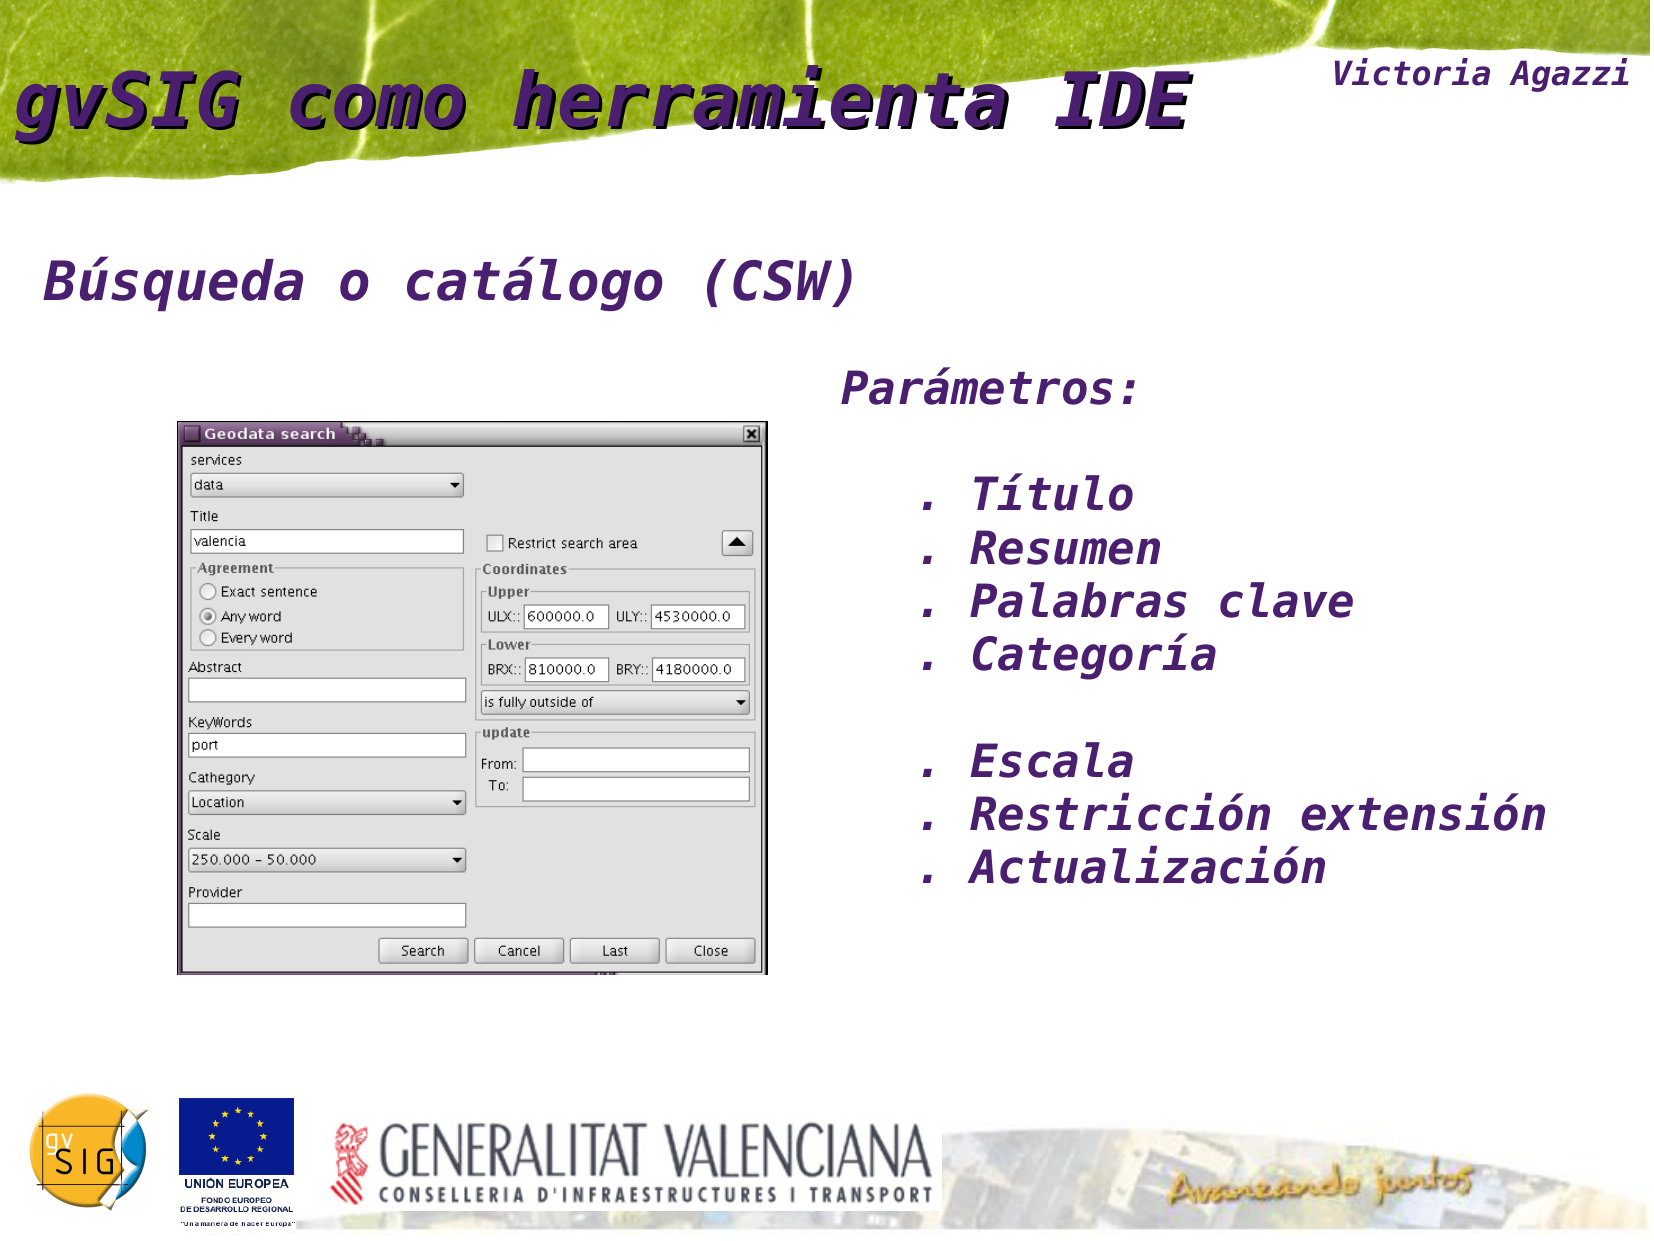

gvSIG como herramienta IDE
Victoria Agazzi
Búsqueda o catálogo (CSW)
Parámetros:
	. Título
	. Resumen
	. Palabras clave
	. Categoría
	. Escala
	. Restricción extensión
	. Actualización